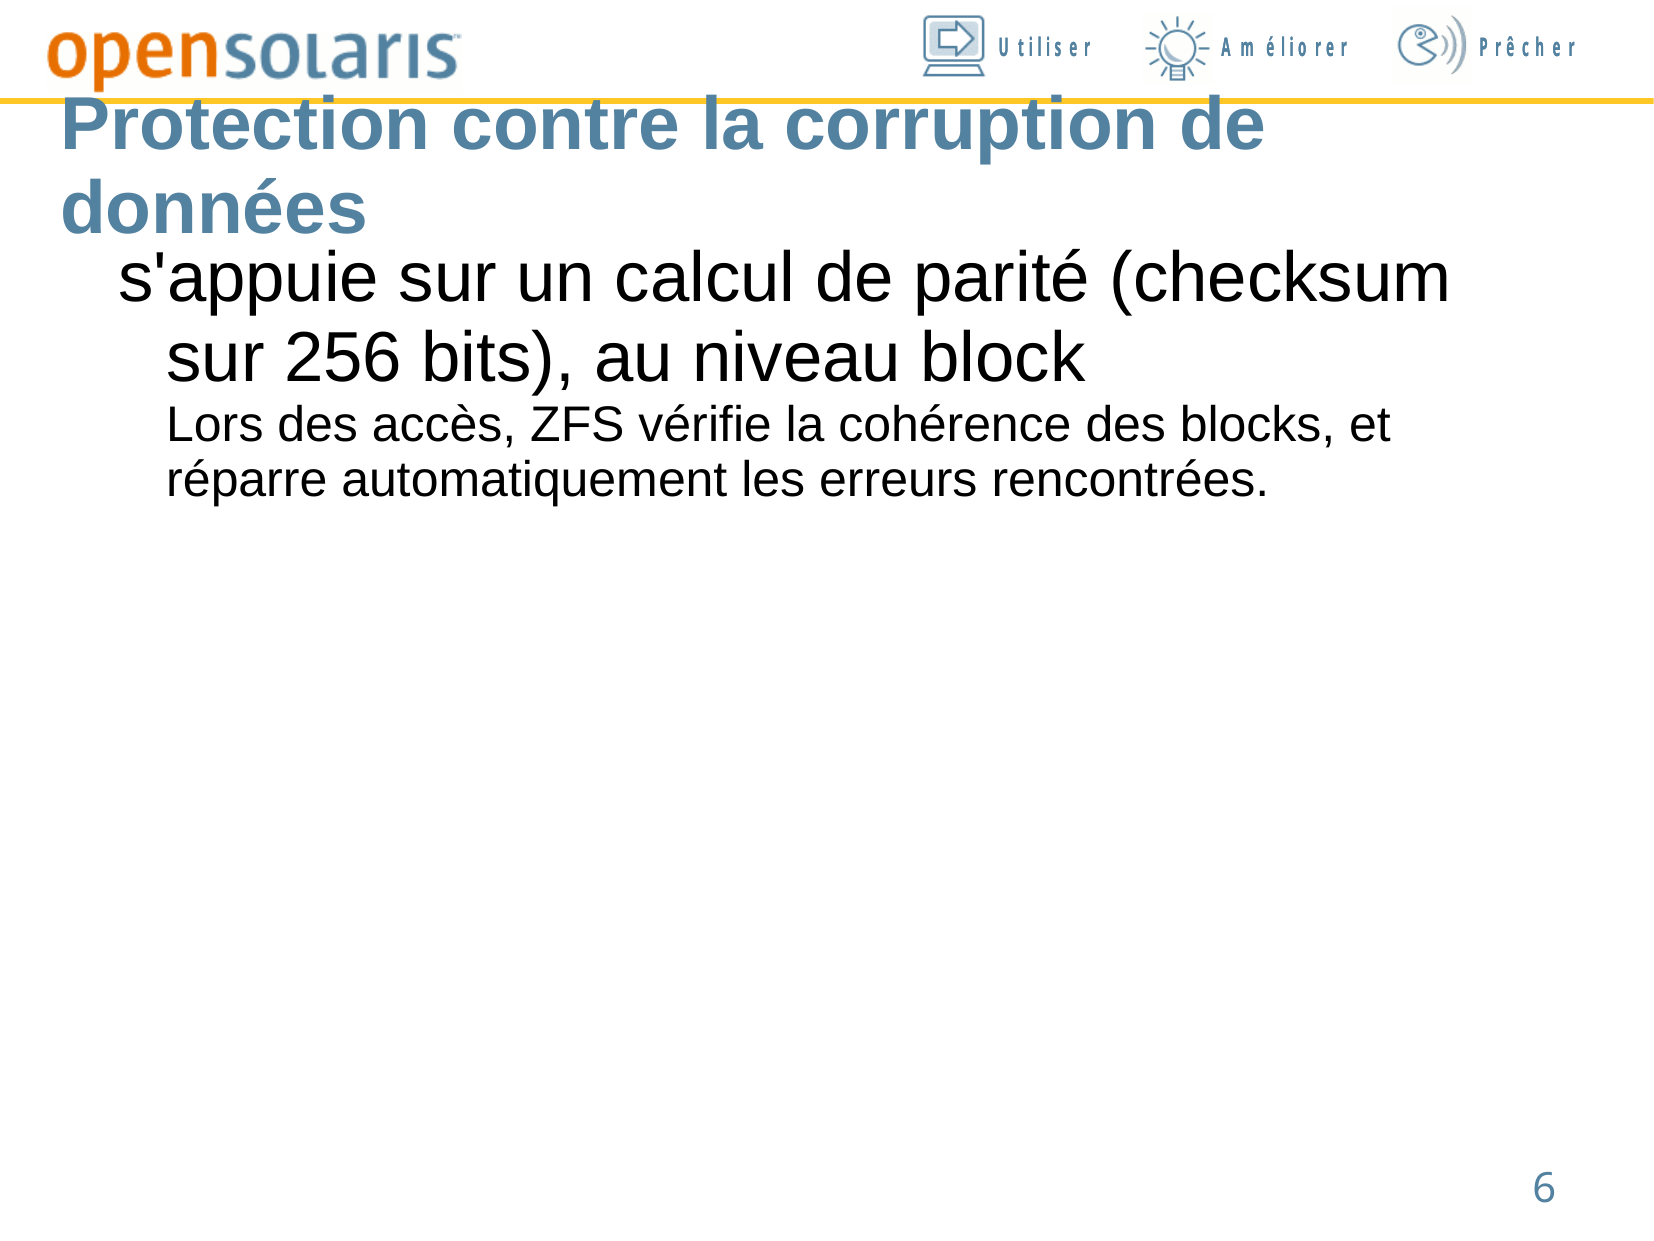

# Protection contre la corruption de données
s'appuie sur un calcul de parité (checksum sur 256 bits), au niveau block
Lors des accès, ZFS vérifie la cohérence des blocks, et réparre automatiquement les erreurs rencontrées.